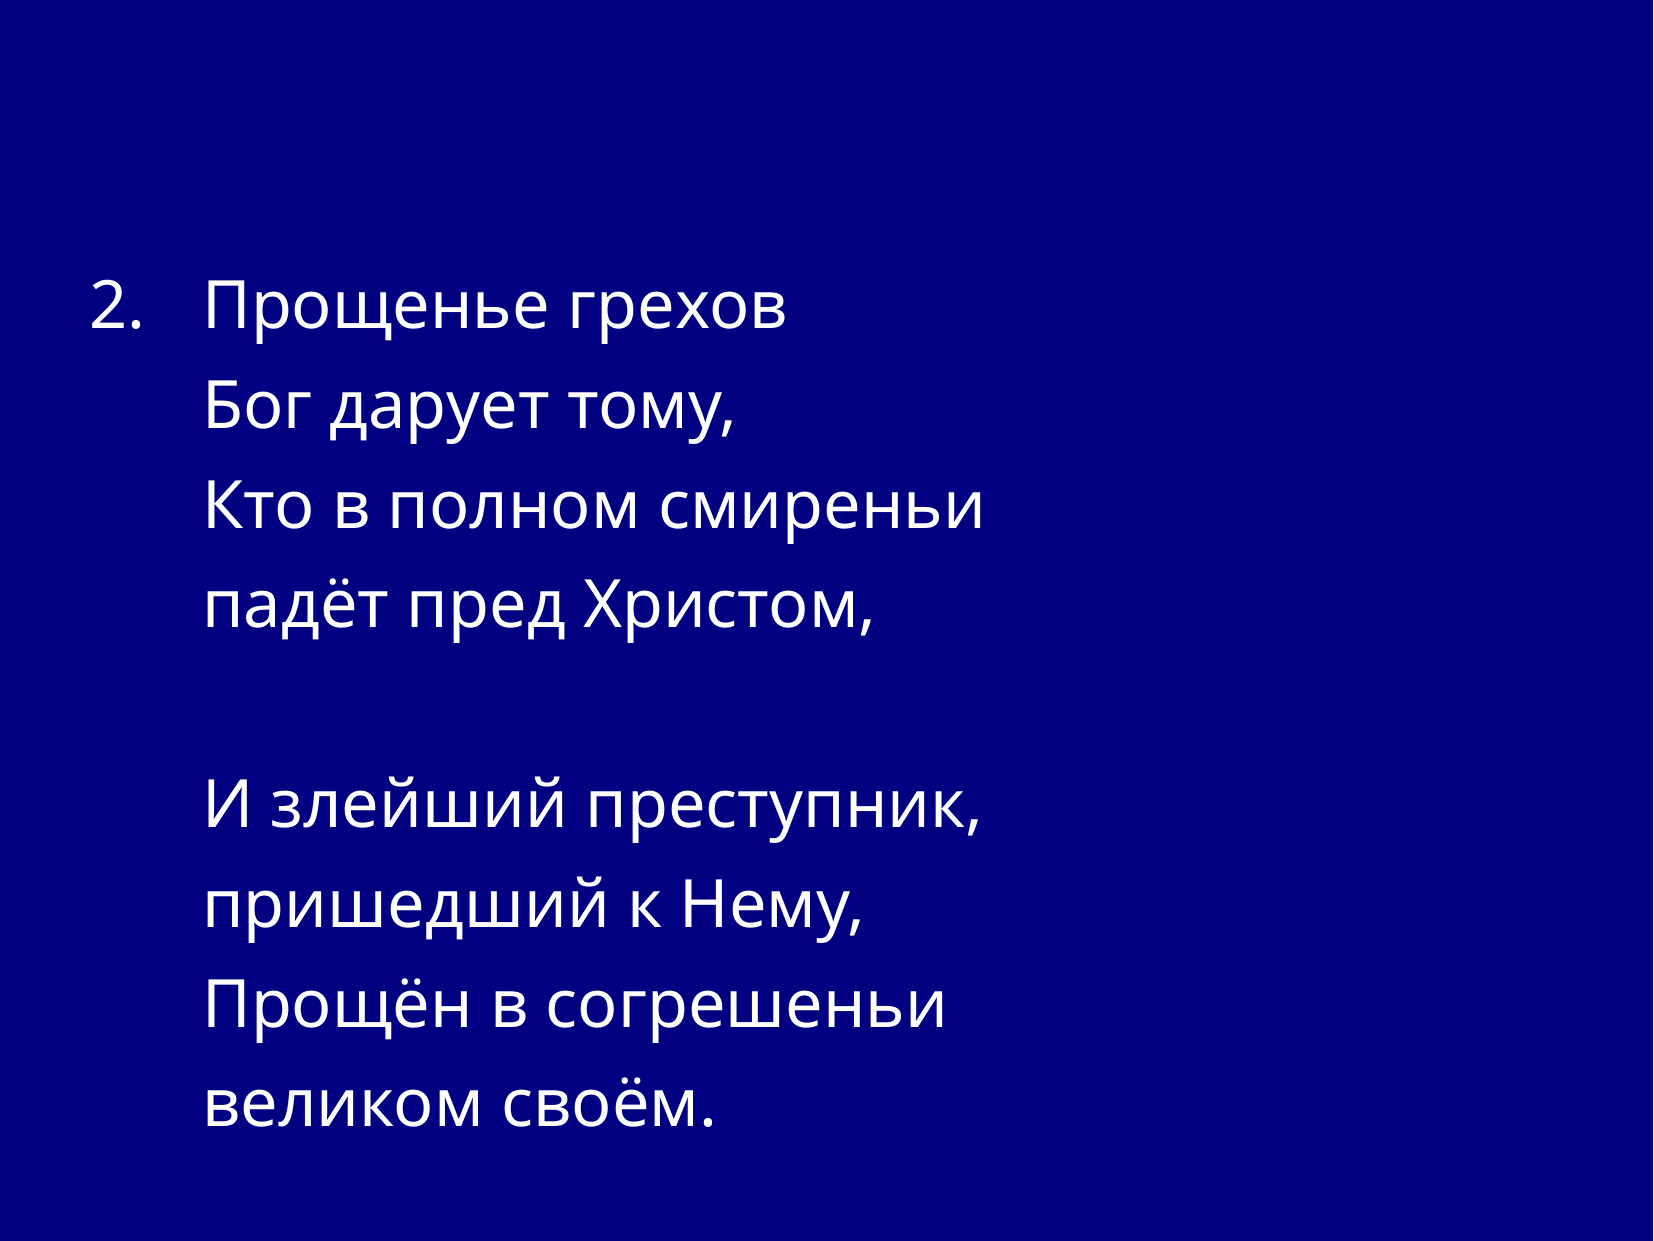

2.	Прощенье грехов
	Бог дарует тому,
	Кто в полном смиреньи
	падёт пред Христом,
	И злейший преступник,
	пришедший к Нему,
	Прощён в согрешеньи
	великом своём.